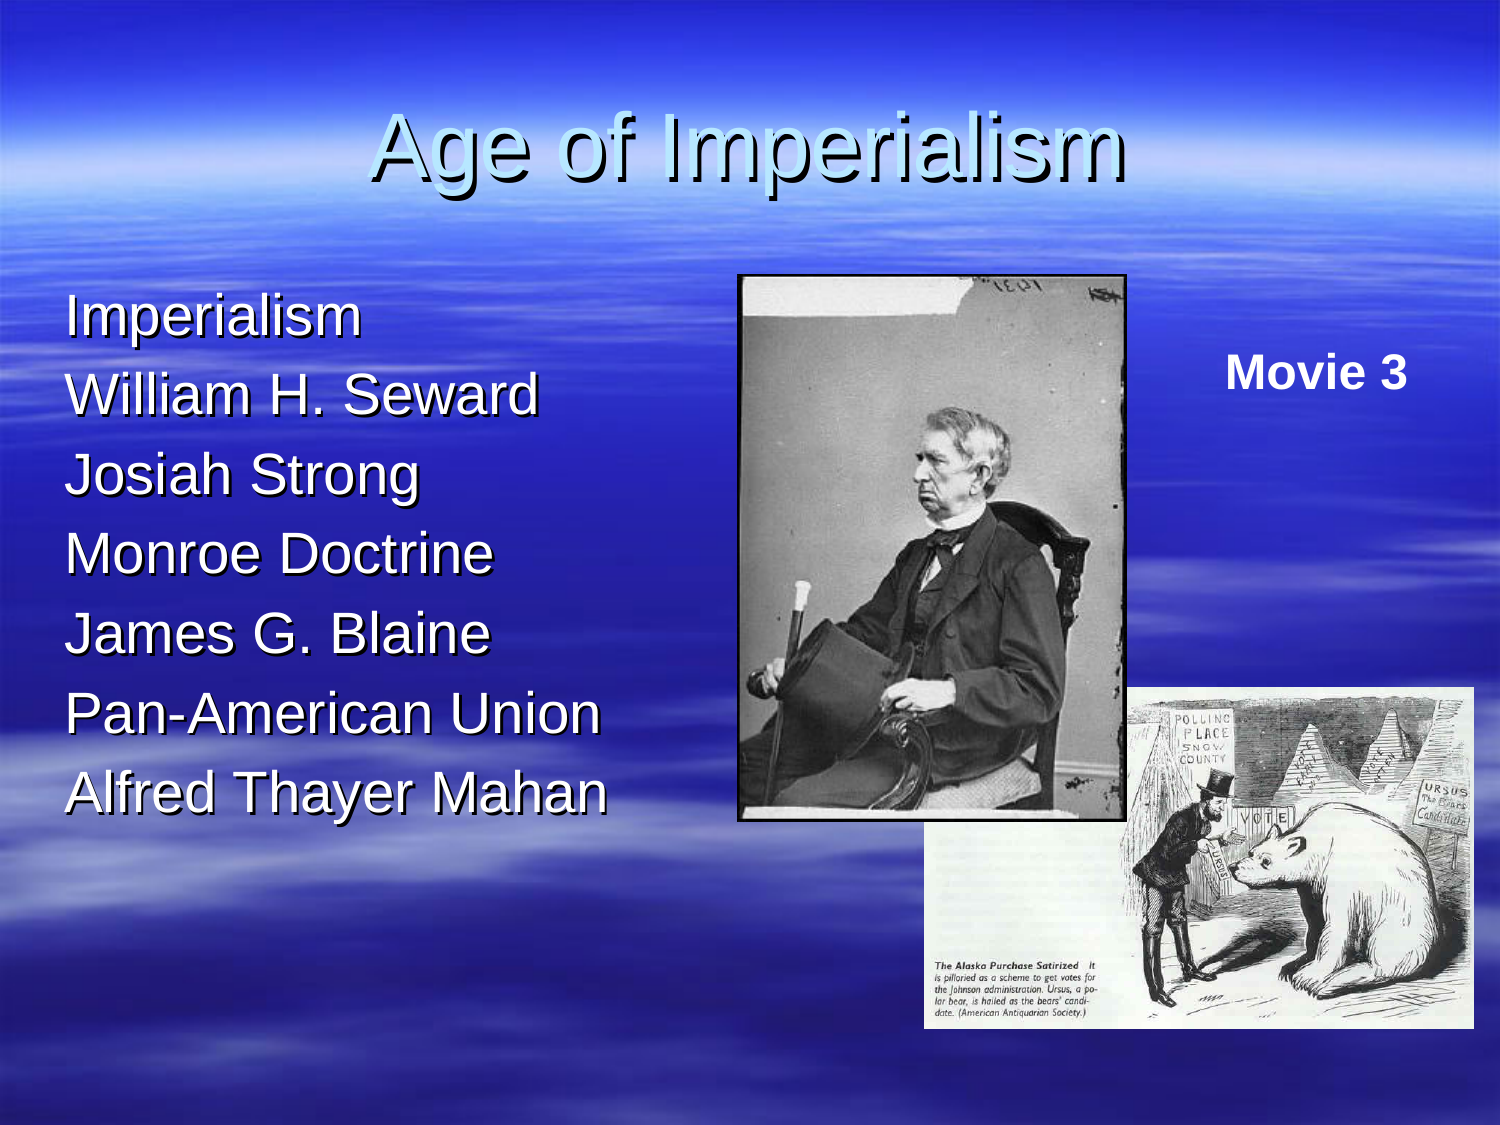

# Age of Imperialism
Imperialism
William H. Seward
Josiah Strong
Monroe Doctrine
James G. Blaine
Pan-American Union
Alfred Thayer Mahan
Movie 3